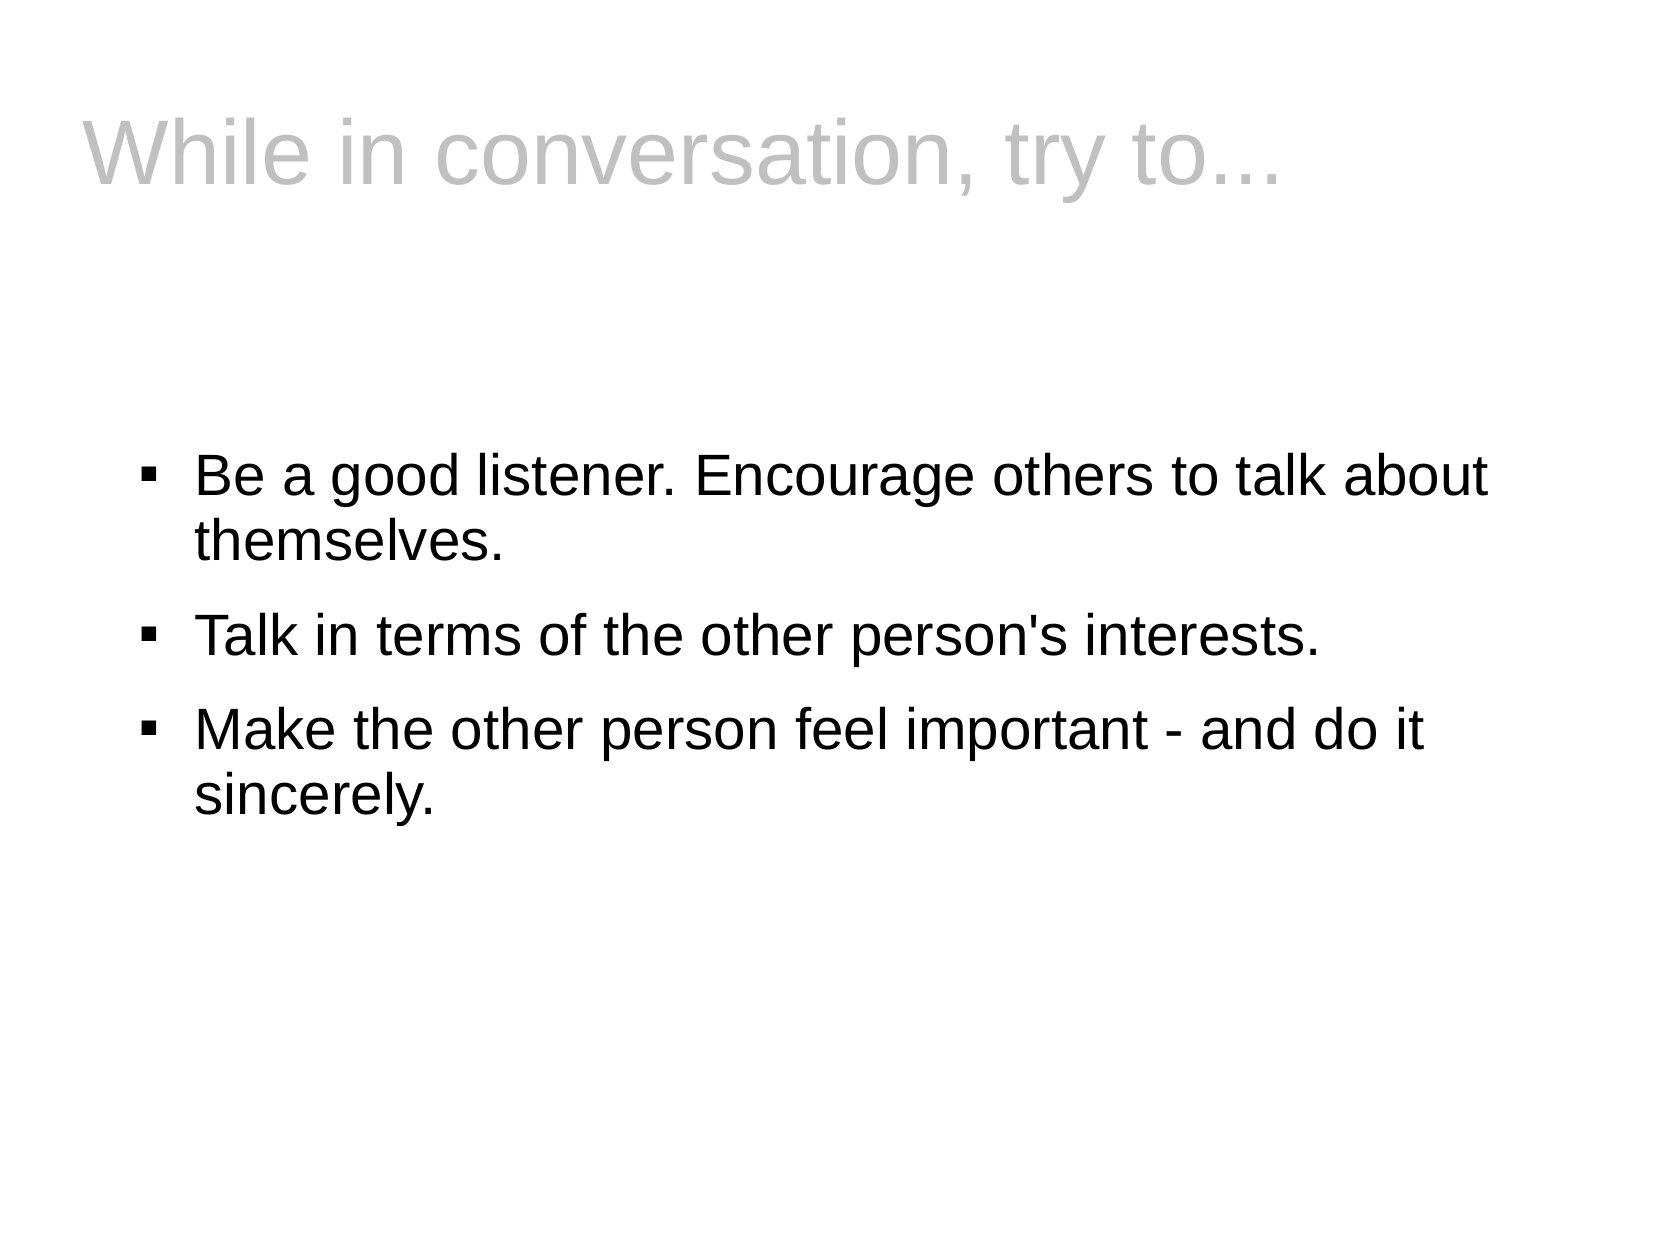

# While in conversation, try to...
Be a good listener. Encourage others to talk about themselves.
Talk in terms of the other person's interests.
Make the other person feel important - and do it sincerely.